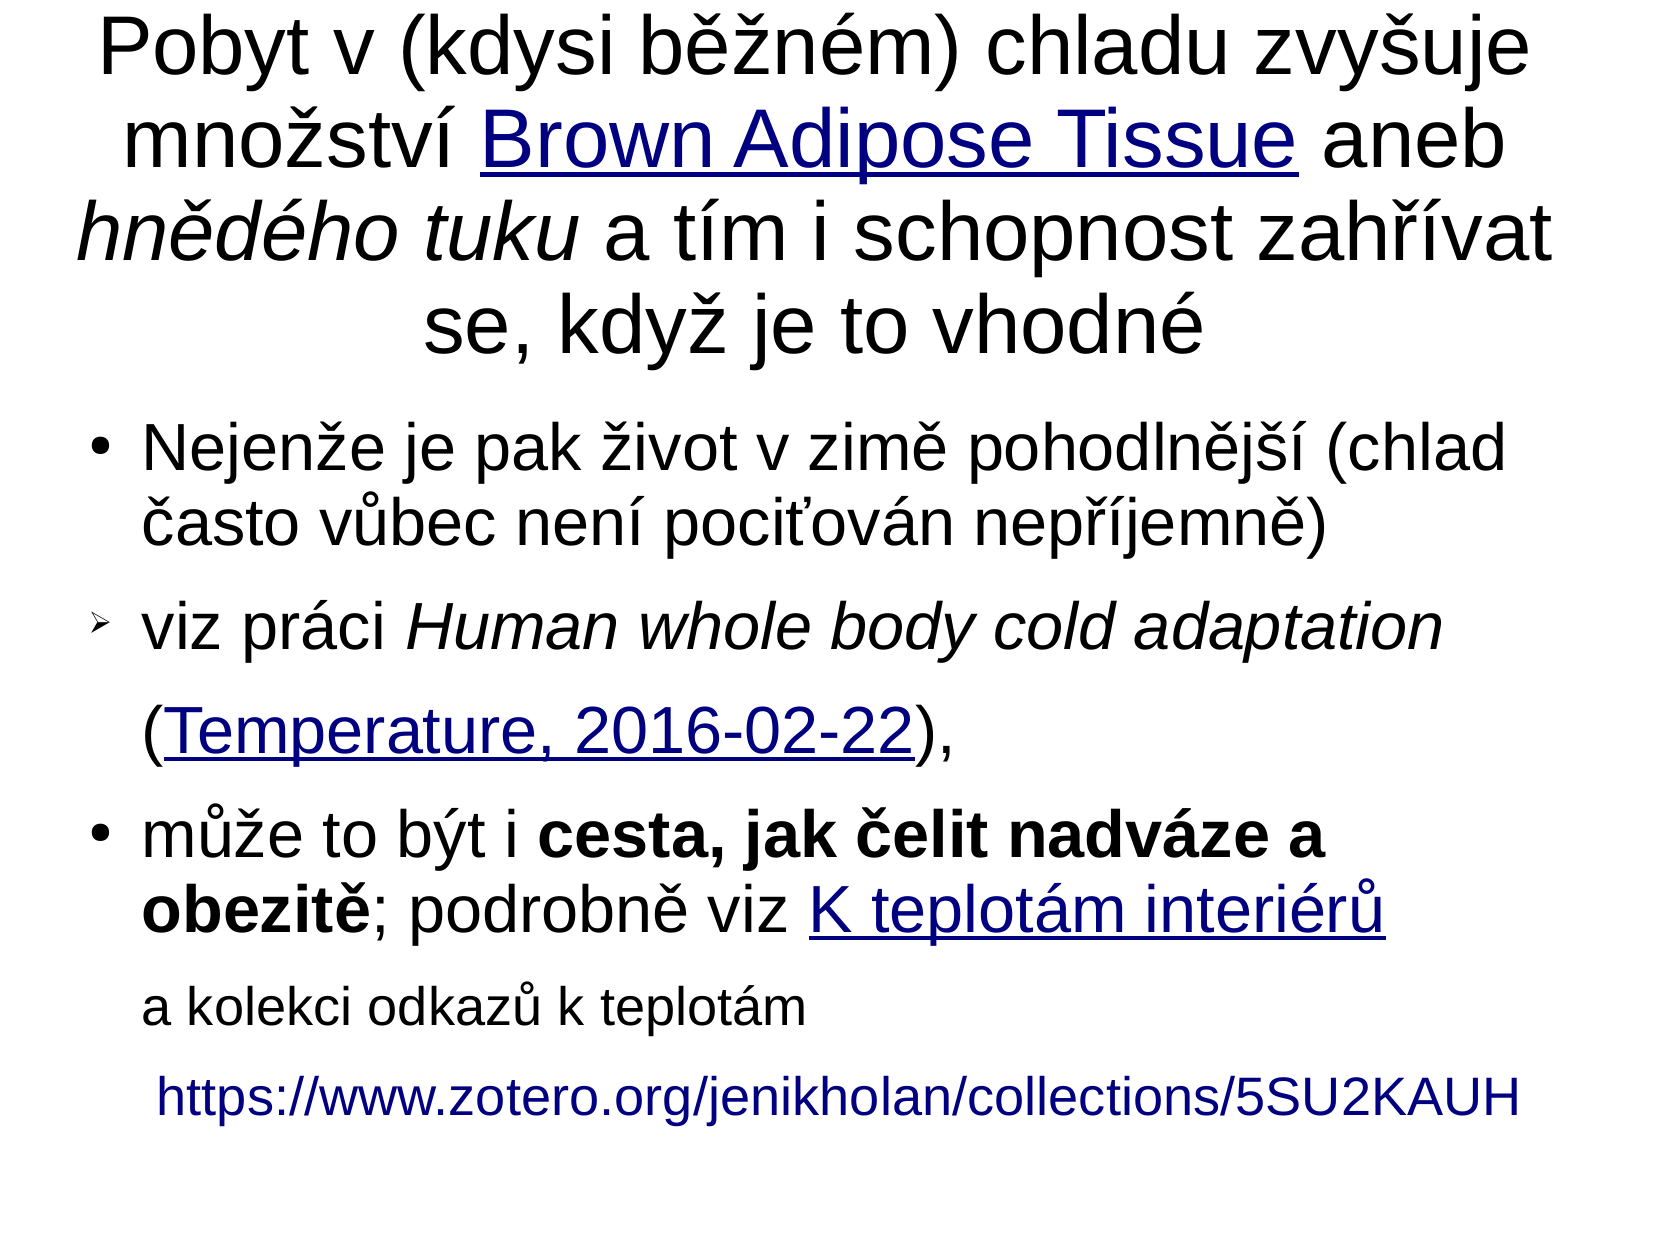

# Pobyt v (kdysi běžném) chladu zvyšuje množství Brown Adipose Tissue aneb hnědého tuku a tím i schopnost zahřívat se, když je to vhodné
Nejenže je pak život v zimě pohodlnější (chlad často vůbec není pociťován nepříjemně)
viz práci Human whole body cold adaptation
(Temperature, 2016-02-22),
může to být i cesta, jak čelit nadváze a obezitě; podrobně viz K teplotám interiérů
a kolekci odkazů k teplotám
 https://www.zotero.org/jenikholan/collections/5SU2KAUH